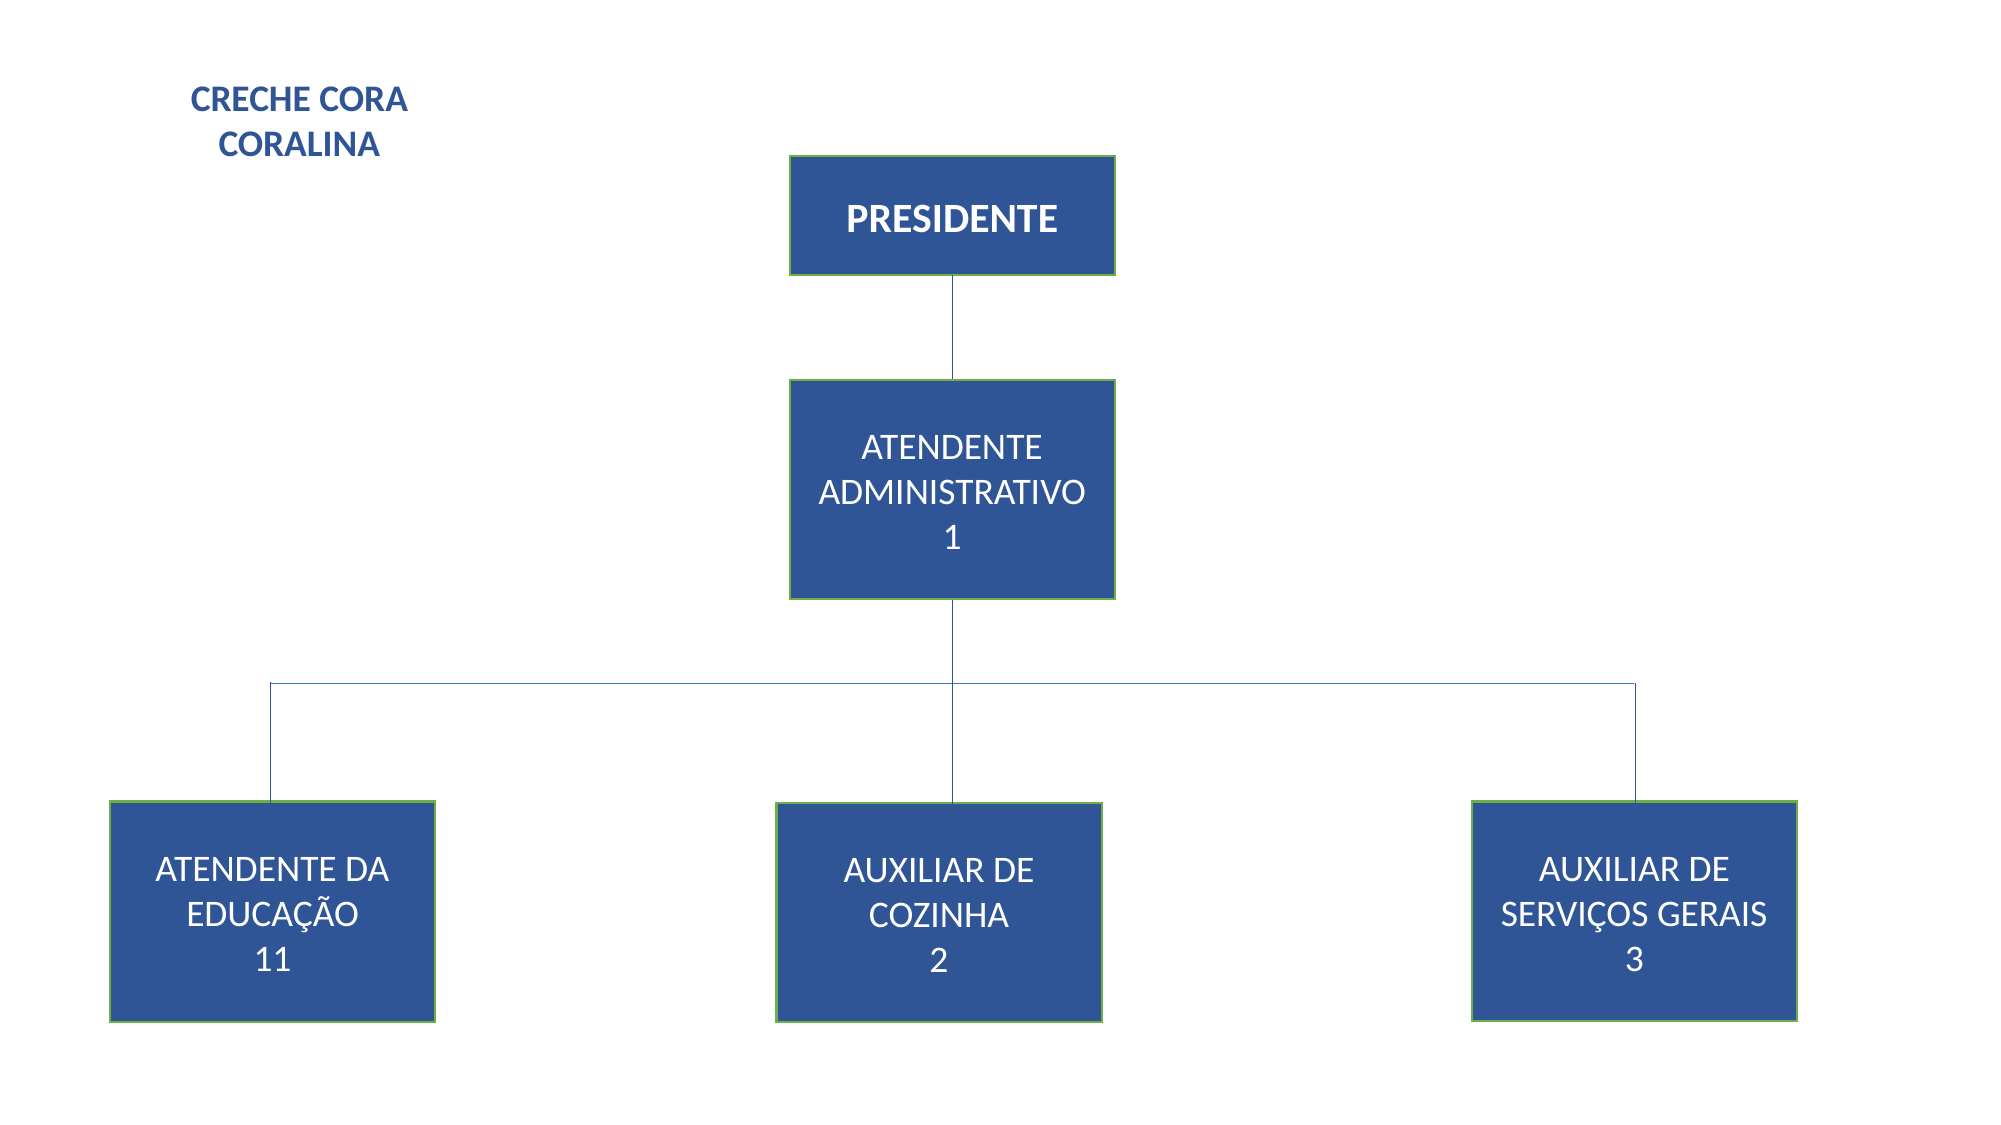

CRECHE CORA CORALINA
PRESIDENTE
ATENDENTE ADMINISTRATIVO
1
ATENDENTE DA EDUCAÇÃO
11
AUXILIAR DE SERVIÇOS GERAIS
3
AUXILIAR DE COZINHA
2